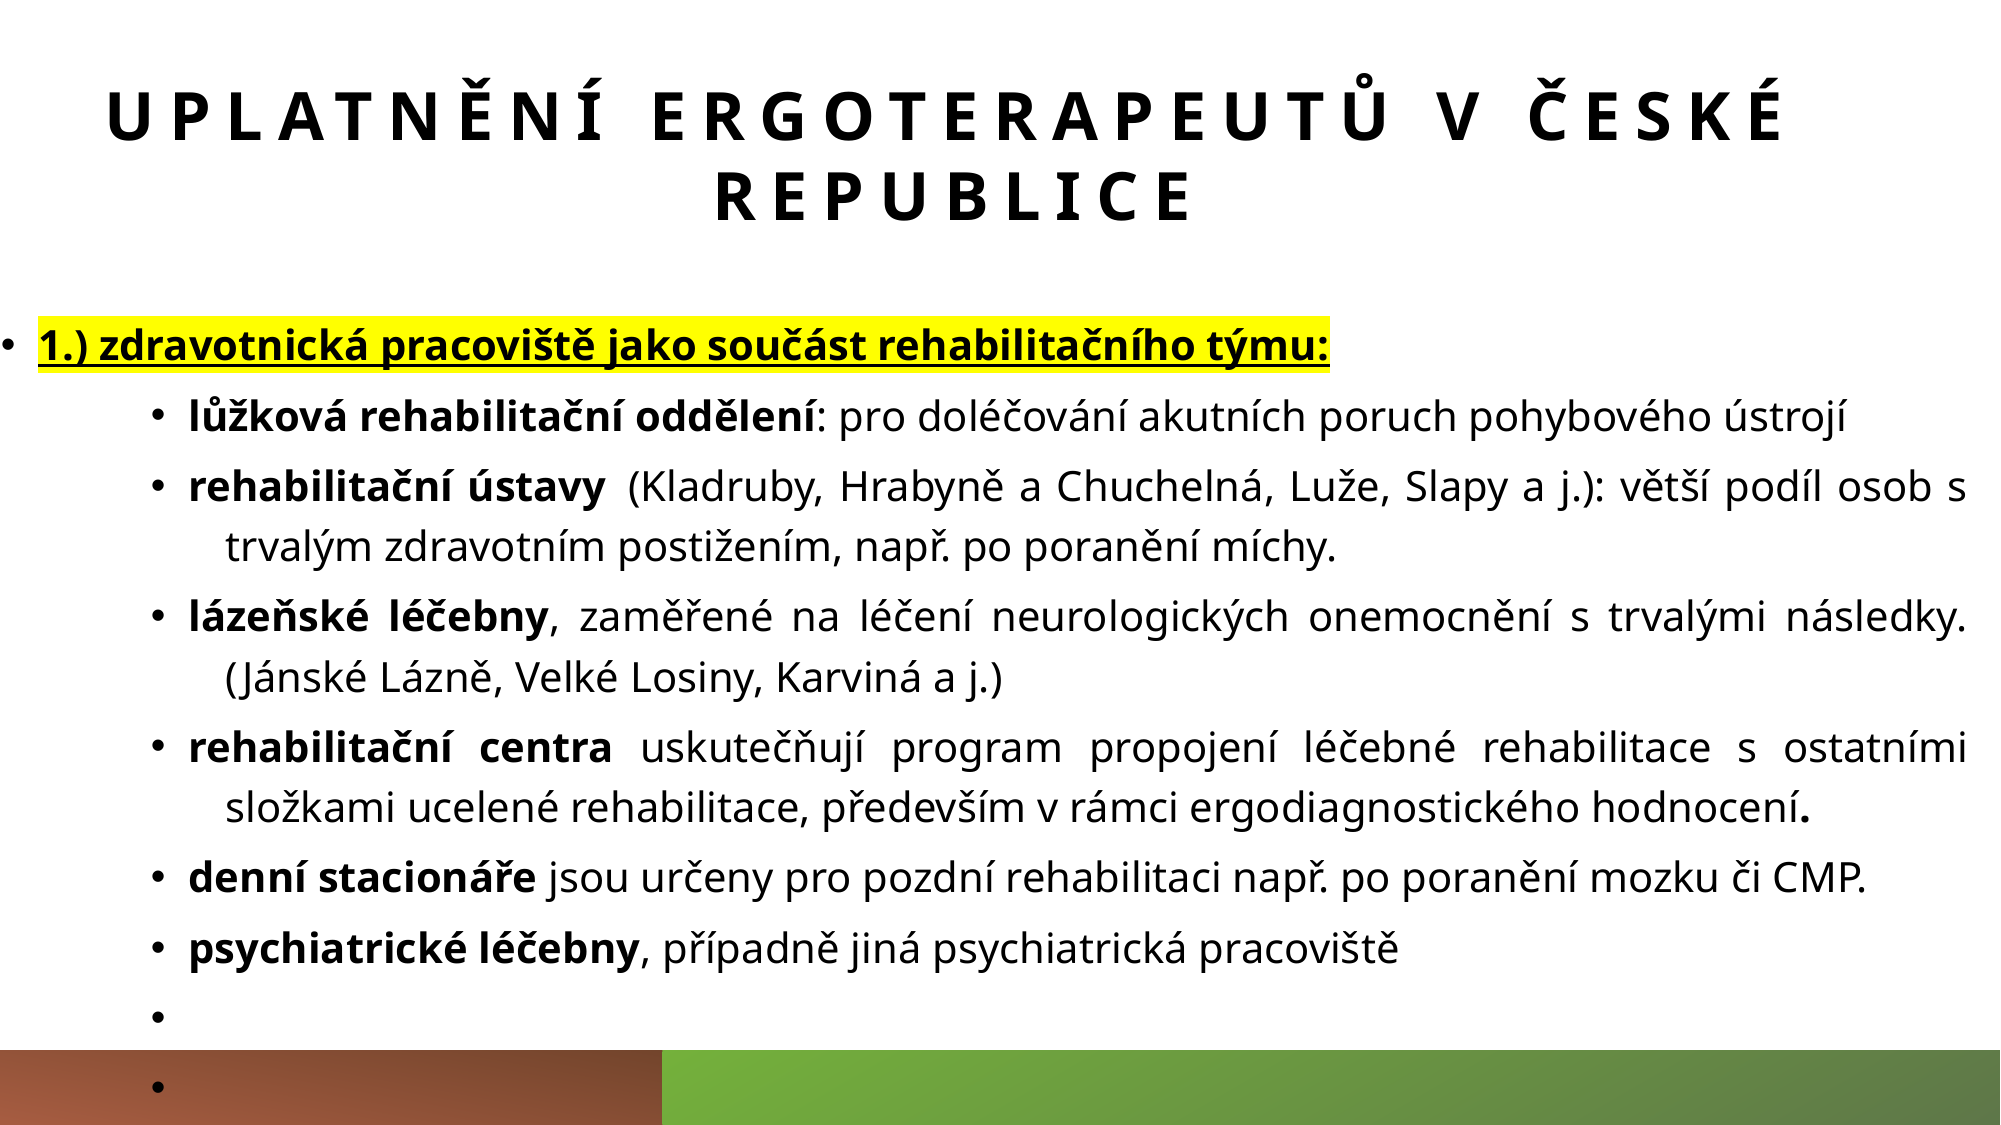

# Uplatnění ergoterapeutů v české republice
1.) zdravotnická pracoviště jako součást rehabilitačního týmu:
lůžková rehabilitační oddělení: pro doléčování akutních poruch pohybového ústrojí
rehabilitační ústavy  (Kladruby, Hrabyně a Chuchelná, Luže, Slapy a j.): větší podíl osob s trvalým zdravotním postižením, např. po poranění míchy.
lázeňské léčebny, zaměřené na léčení neurologických onemocnění s trvalými následky. (Jánské Lázně, Velké Losiny, Karviná a j.)
rehabilitační centra uskutečňují program propojení léčebné rehabilitace s ostatními složkami ucelené rehabilitace, především v rámci ergodiagnostického hodnocení.
denní stacionáře jsou určeny pro pozdní rehabilitaci např. po poranění mozku či CMP.
psychiatrické léčebny, případně jiná psychiatrická pracoviště